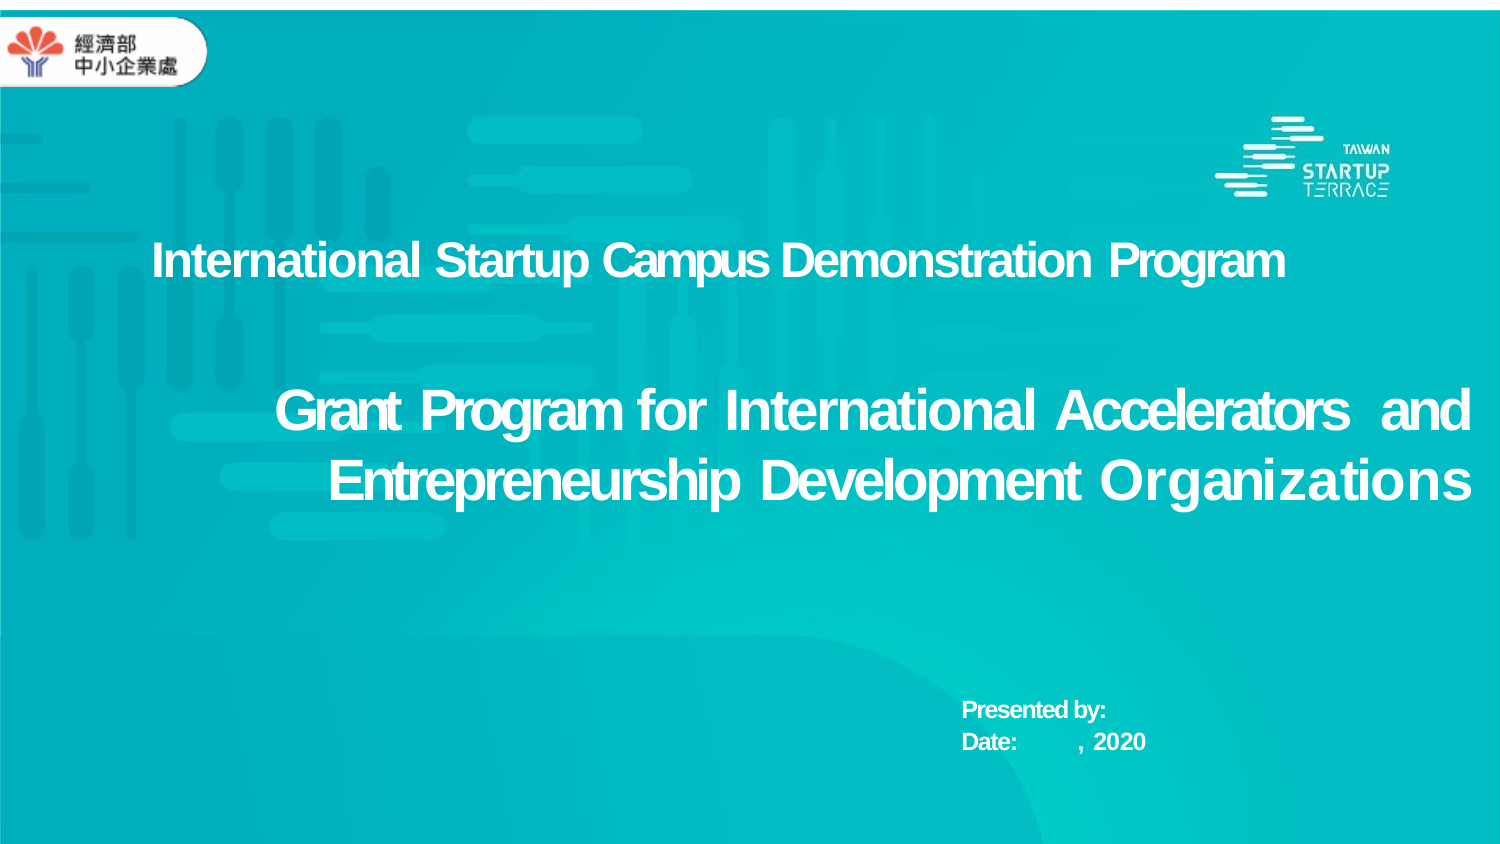

# International Startup Campus Demonstration Program
Grant Program for International Accelerators and Entrepreneurship Development Organizations
Presented by:
Date: , 2020